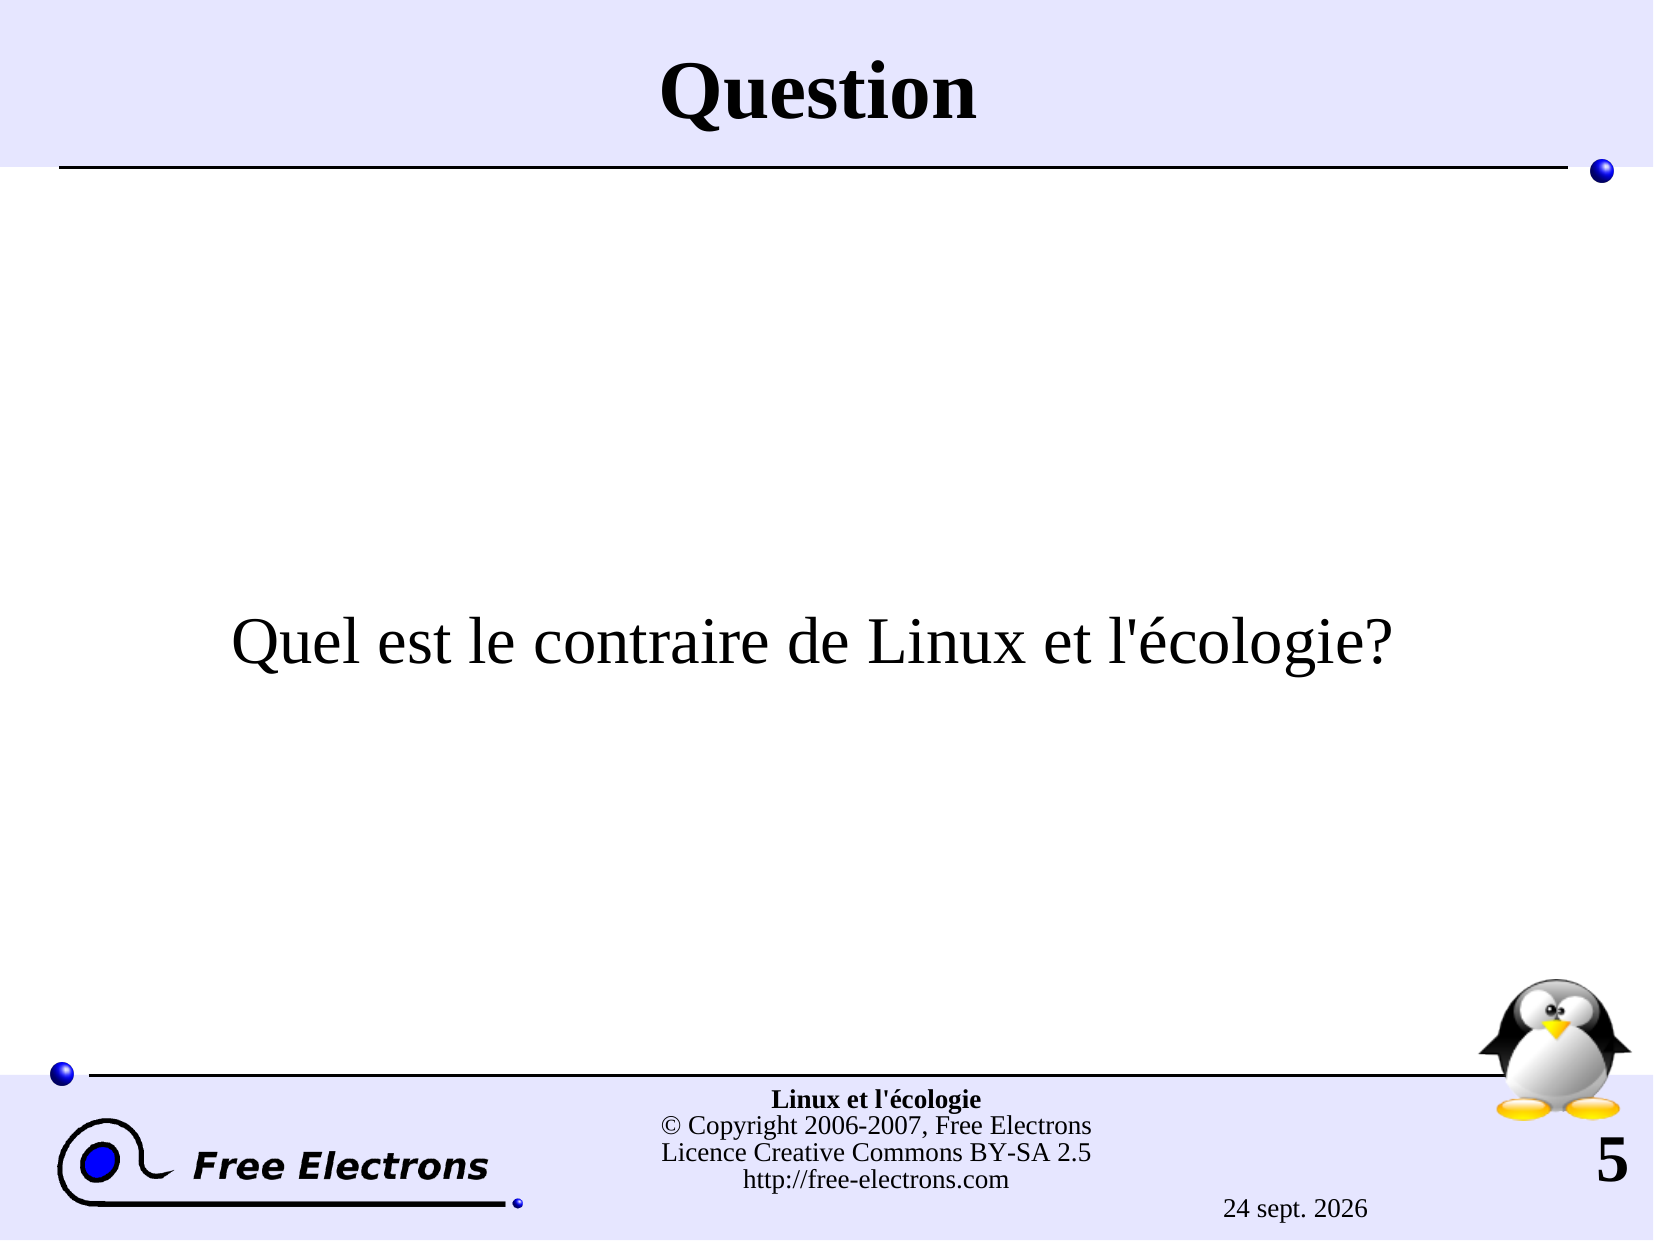

# Question
Quel est le contraire de Linux et l'écologie?